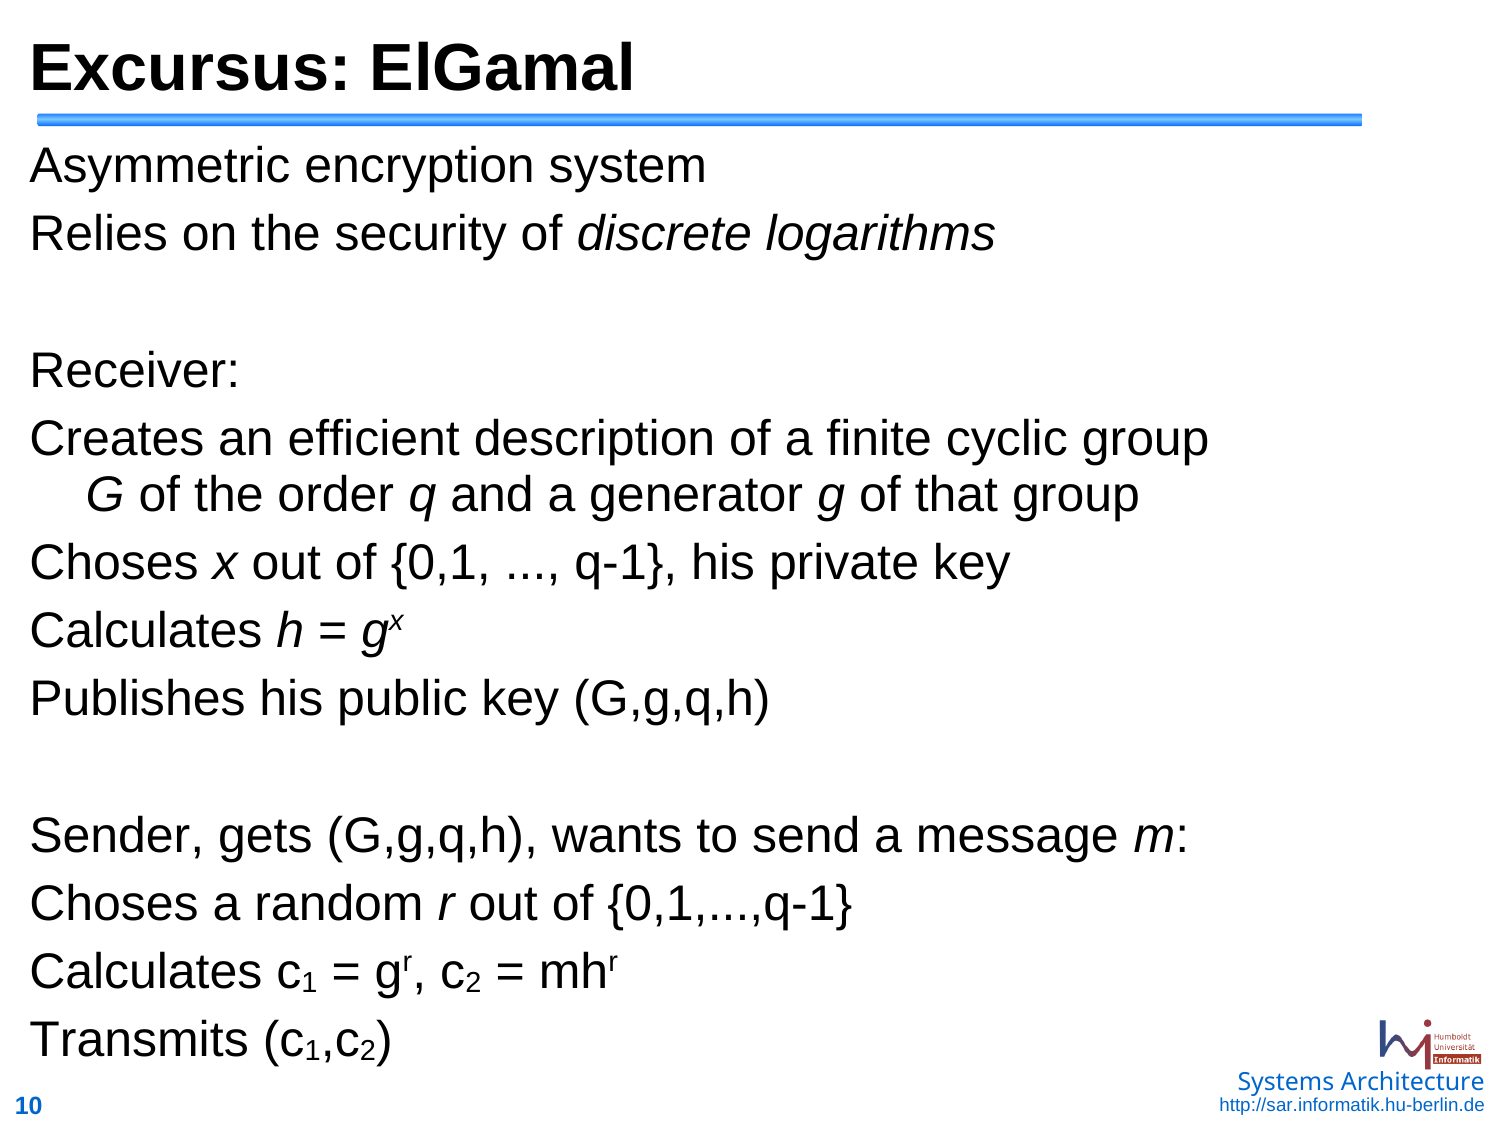

# Excursus: ElGamal
Asymmetric encryption system
Relies on the security of discrete logarithms
Receiver:
Creates an efficient description of a finite cyclic group
G of the order q and a generator g of that group
Choses x out of {0,1, ..., q-1}, his private key
Calculates h = gx
Publishes his public key (G,g,q,h)
Sender, gets (G,g,q,h), wants to send a message m:
Choses a random r out of {0,1,...,q-1}
Calculates c1 = gr, c2 = mhr
Transmits (c1,c2)